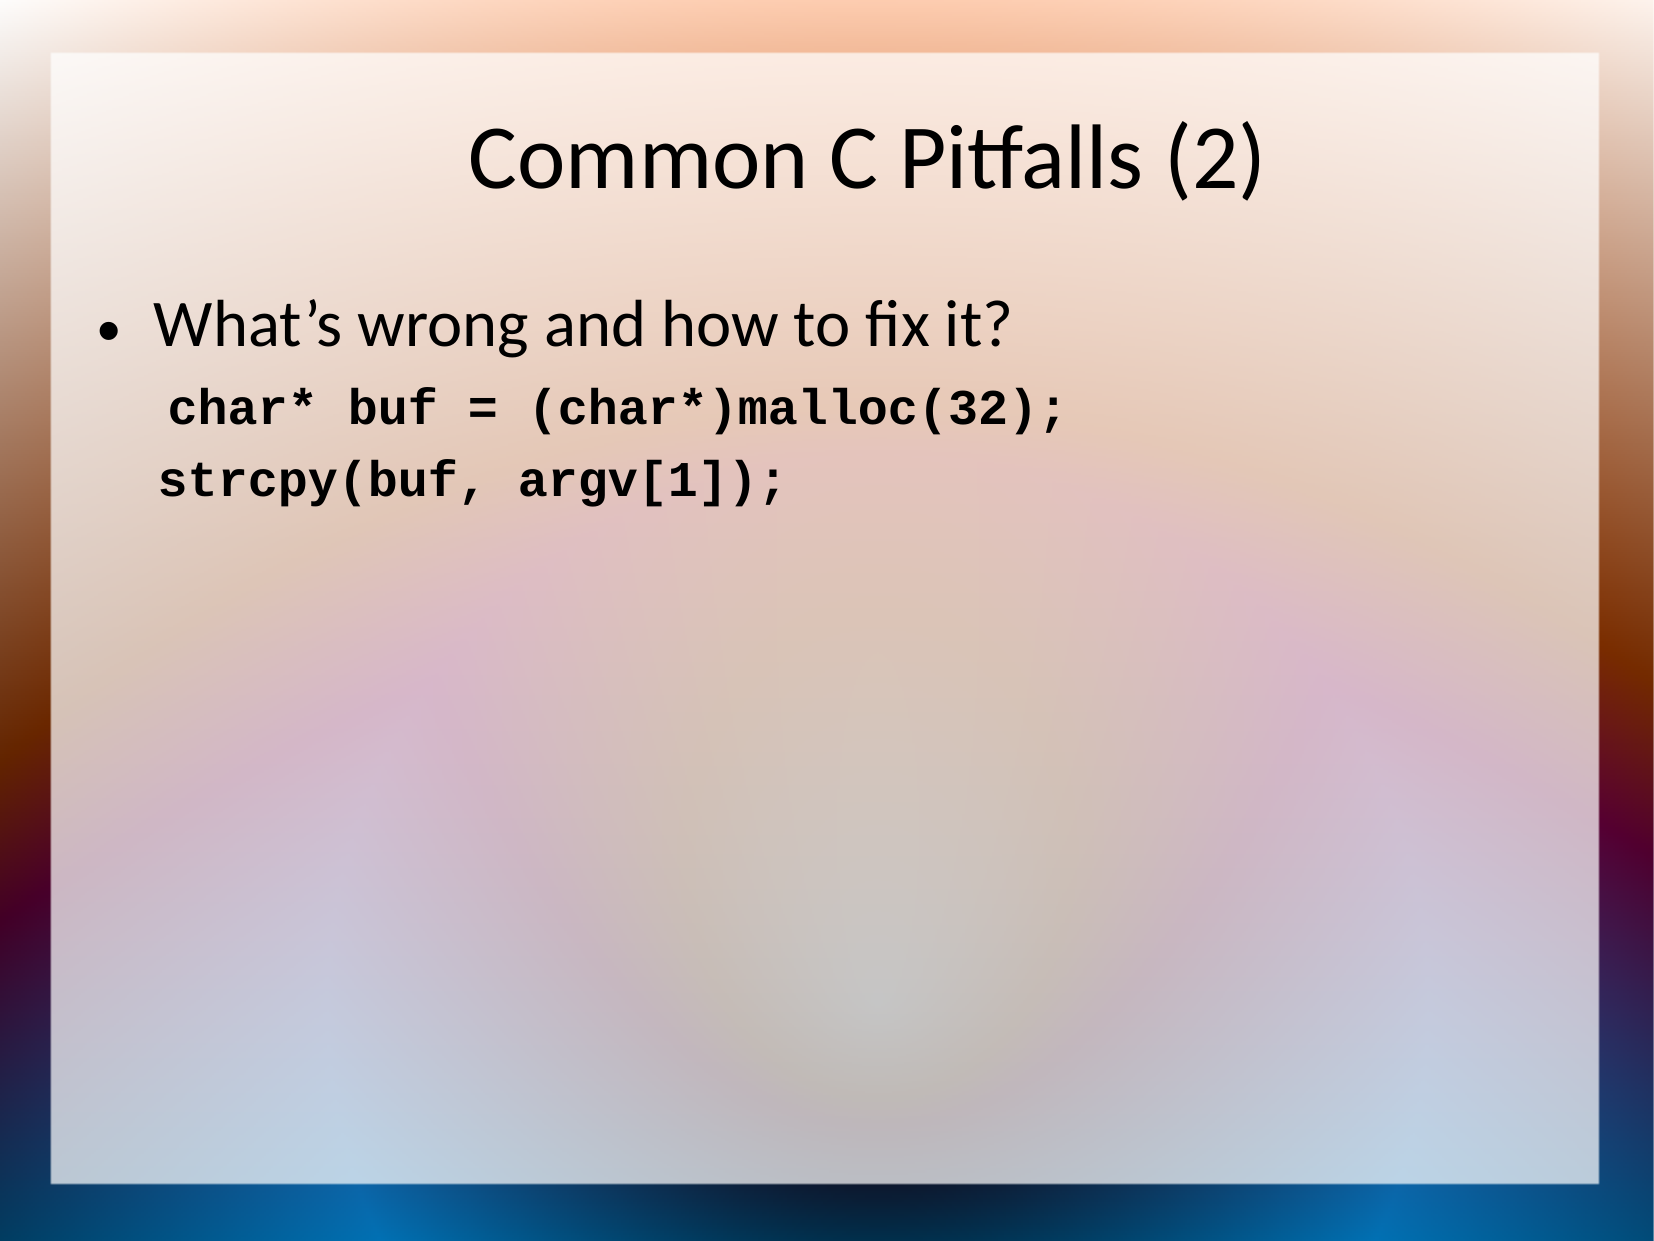

Common C Pitfalls (2)‏
What’s wrong and how to fix it?
 char* buf = (char*)malloc(32);
 strcpy(buf, argv[1]);